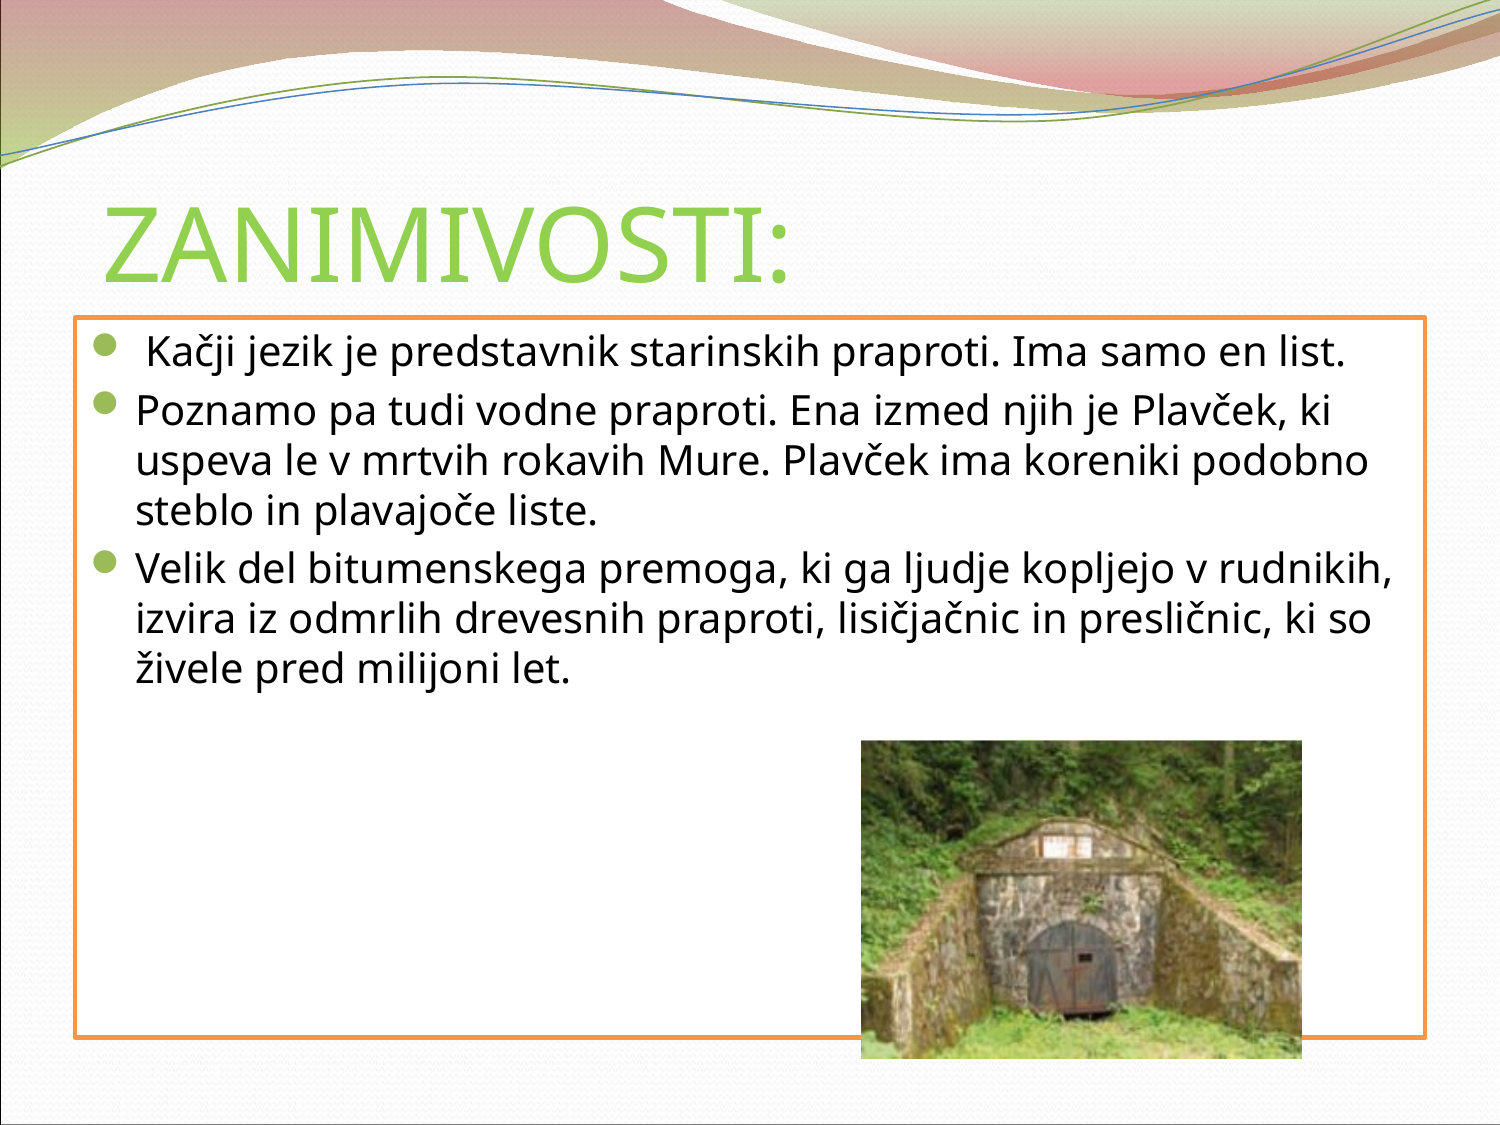

# ZANIMIVOSTI:
 Kačji jezik je predstavnik starinskih praproti. Ima samo en list.
Poznamo pa tudi vodne praproti. Ena izmed njih je Plavček, ki uspeva le v mrtvih rokavih Mure. Plavček ima koreniki podobno steblo in plavajoče liste.
Velik del bitumenskega premoga, ki ga ljudje kopljejo v rudnikih, izvira iz odmrlih drevesnih praproti, lisičjačnic in presličnic, ki so živele pred milijoni let.